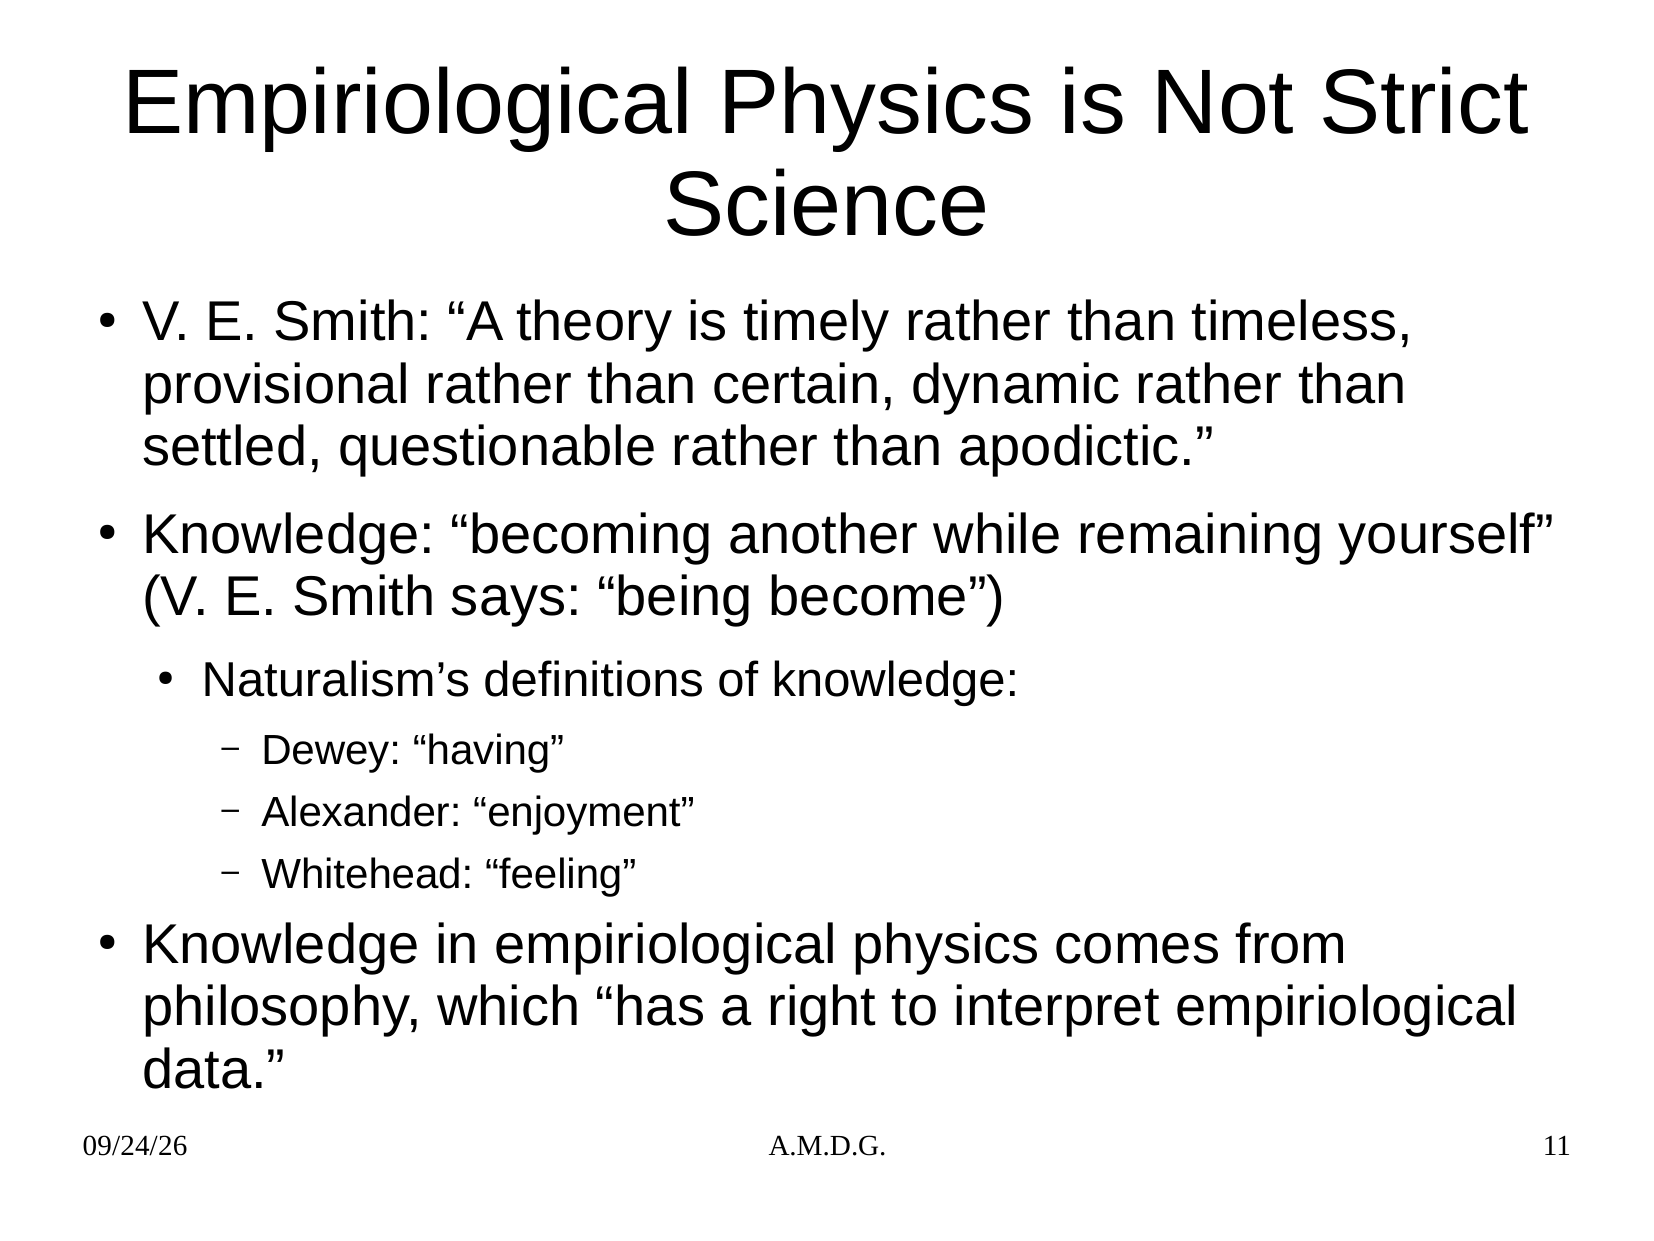

# Empiriological Physics is Not Strict Science
V. E. Smith: “A theory is timely rather than timeless, provisional rather than certain, dynamic rather than settled, questionable rather than apodictic.”
Knowledge: “becoming another while remaining yourself” (V. E. Smith says: “being become”)
Naturalism’s definitions of knowledge:
Dewey: “having”
Alexander: “enjoyment”
Whitehead: “feeling”
Knowledge in empiriological physics comes from philosophy, which “has a right to interpret empiriological data.”
`
A.M.D.G.
11